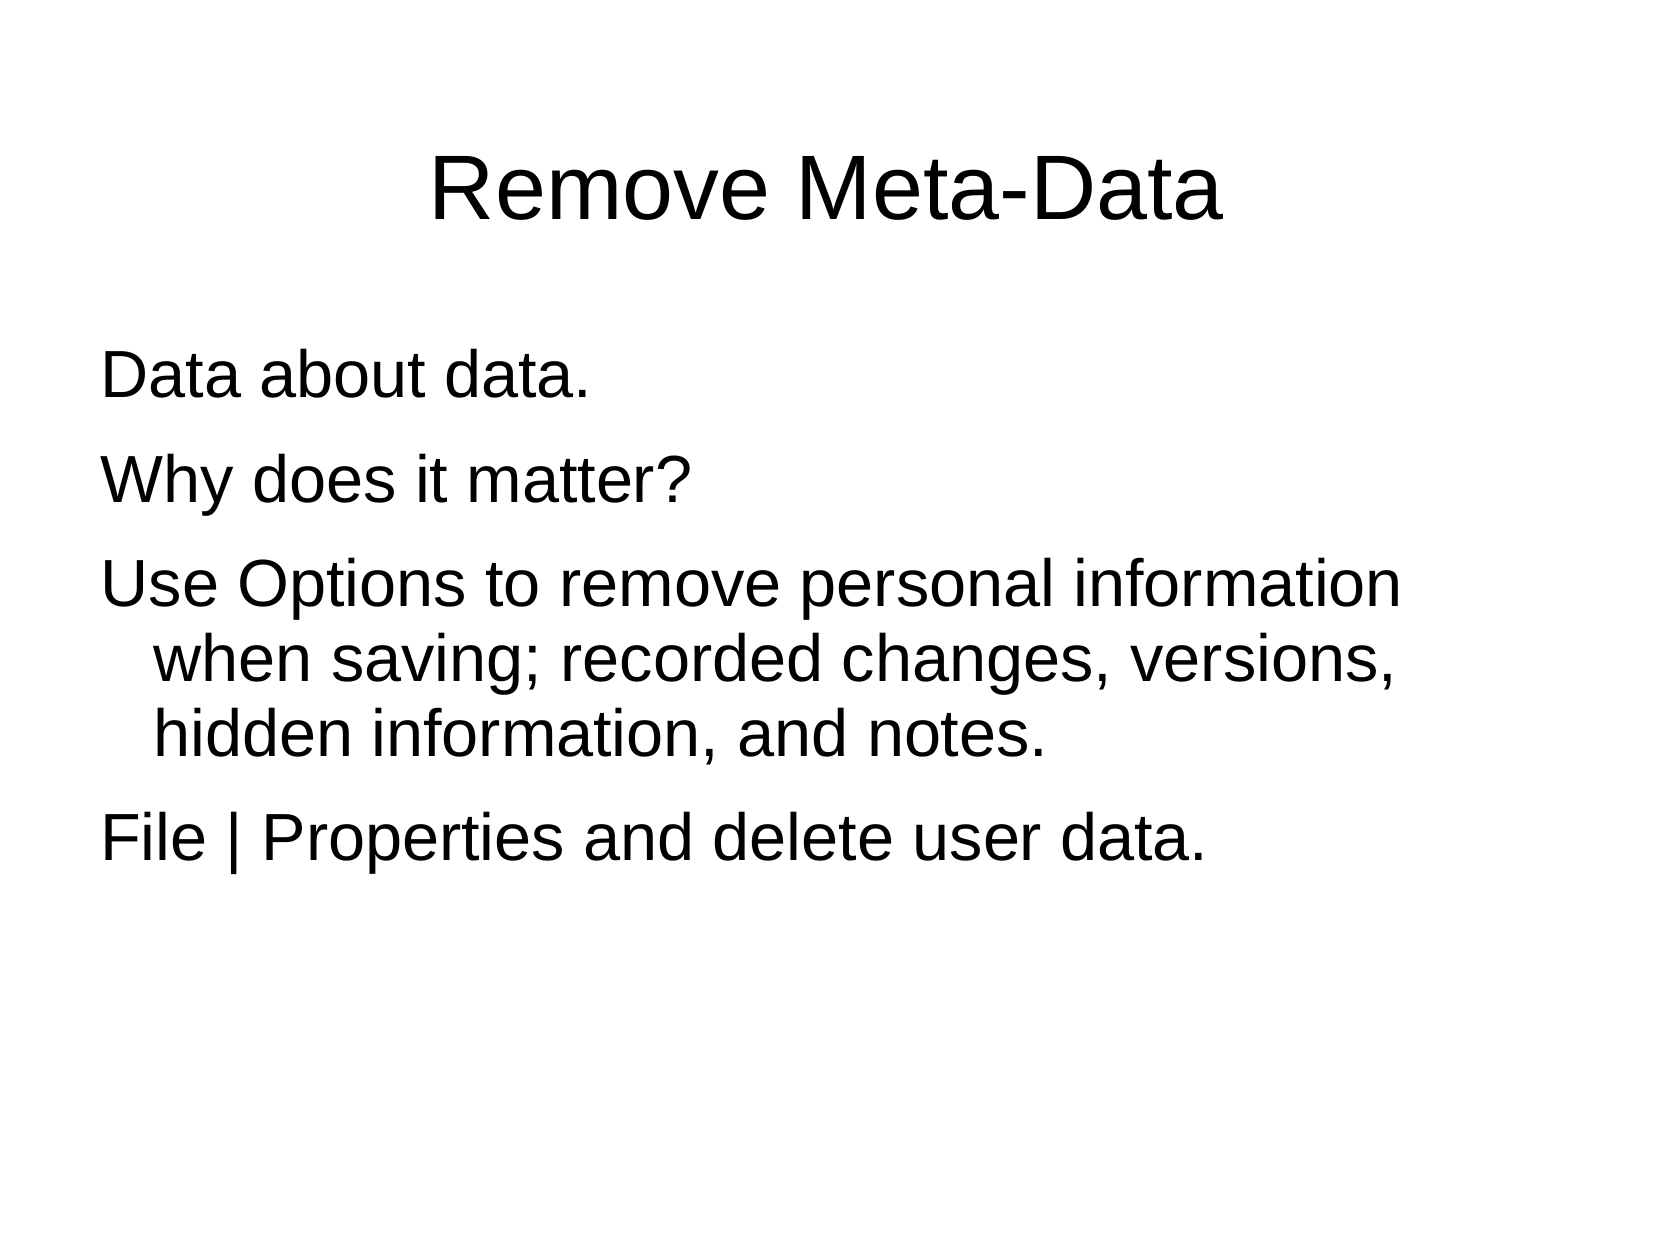

# Remove Meta-Data
Data about data.
Why does it matter?
Use Options to remove personal information when saving; recorded changes, versions, hidden information, and notes.
File | Properties and delete user data.